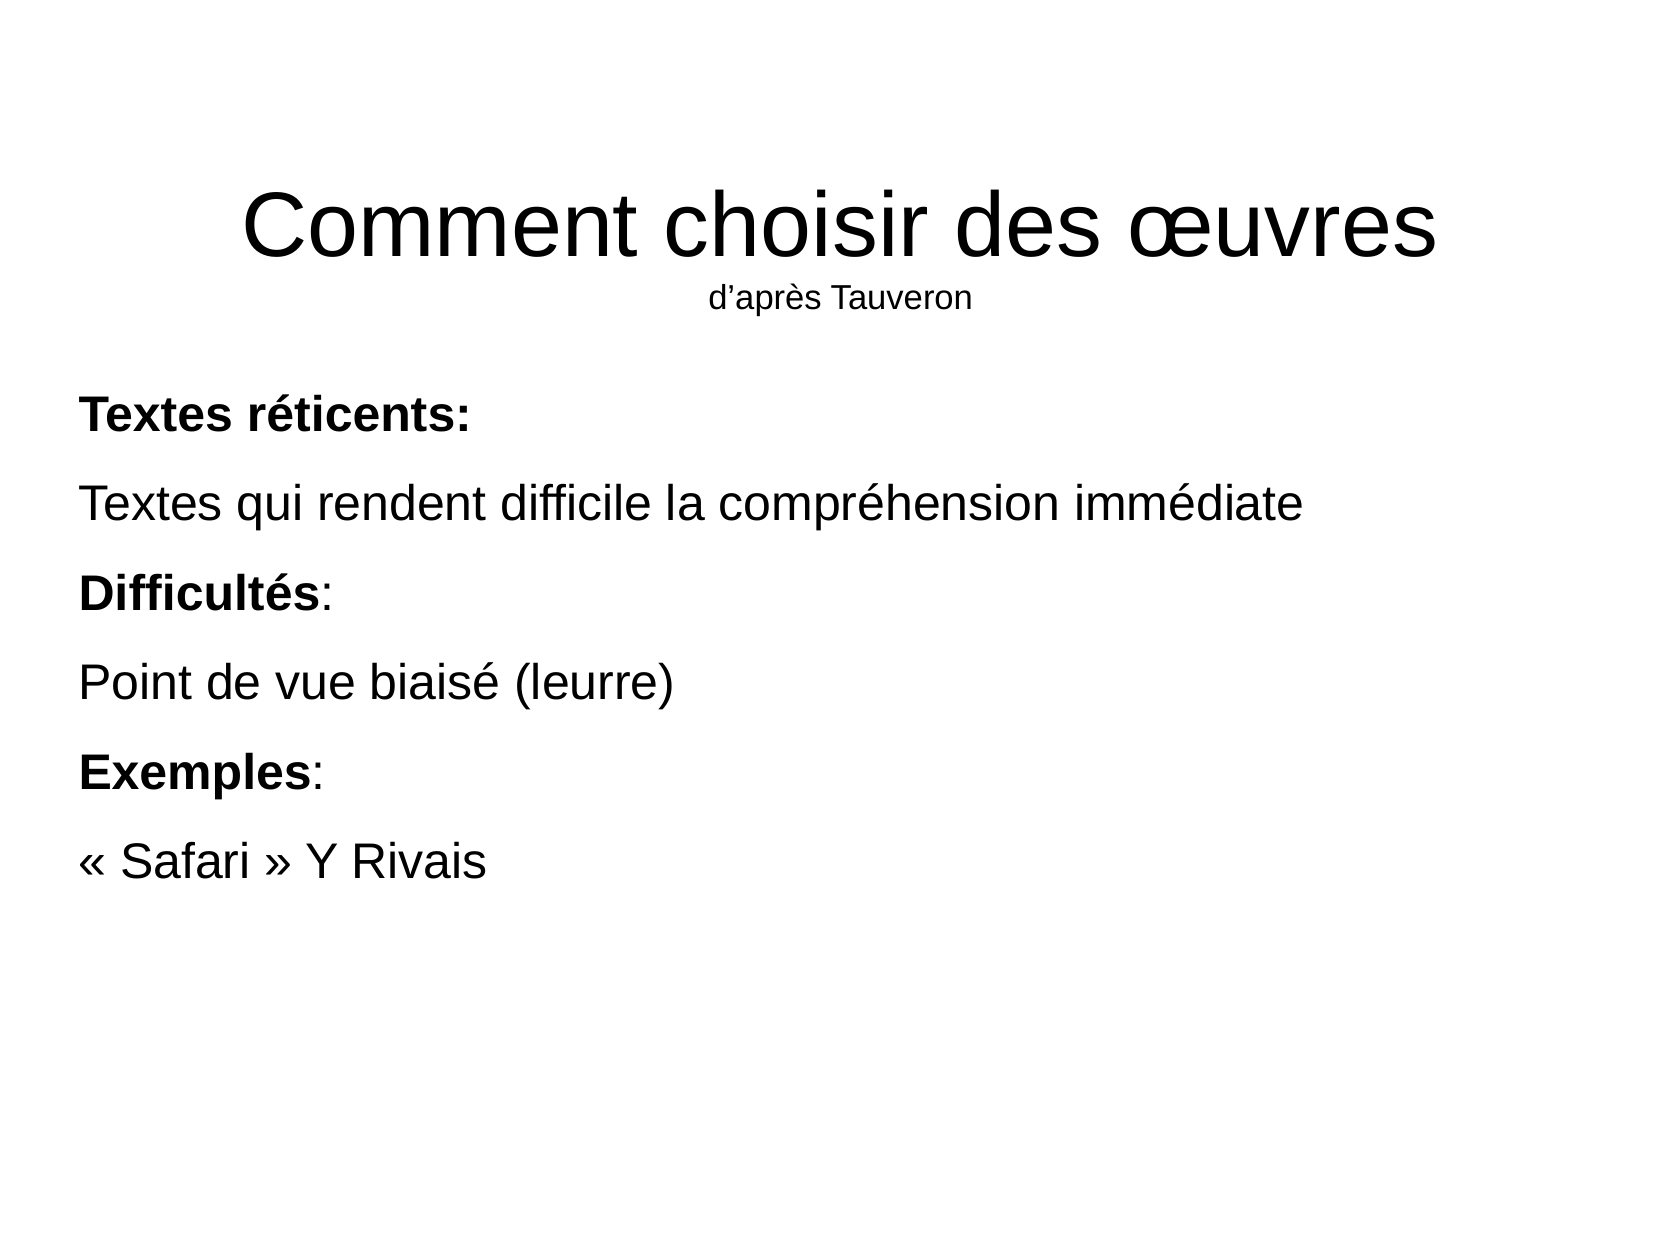

# Comment choisir des œuvres d’après Tauveron
Textes réticents:
Textes qui rendent difficile la compréhension immédiate
Difficultés:
Point de vue biaisé (leurre)
Exemples:
« Safari » Y Rivais